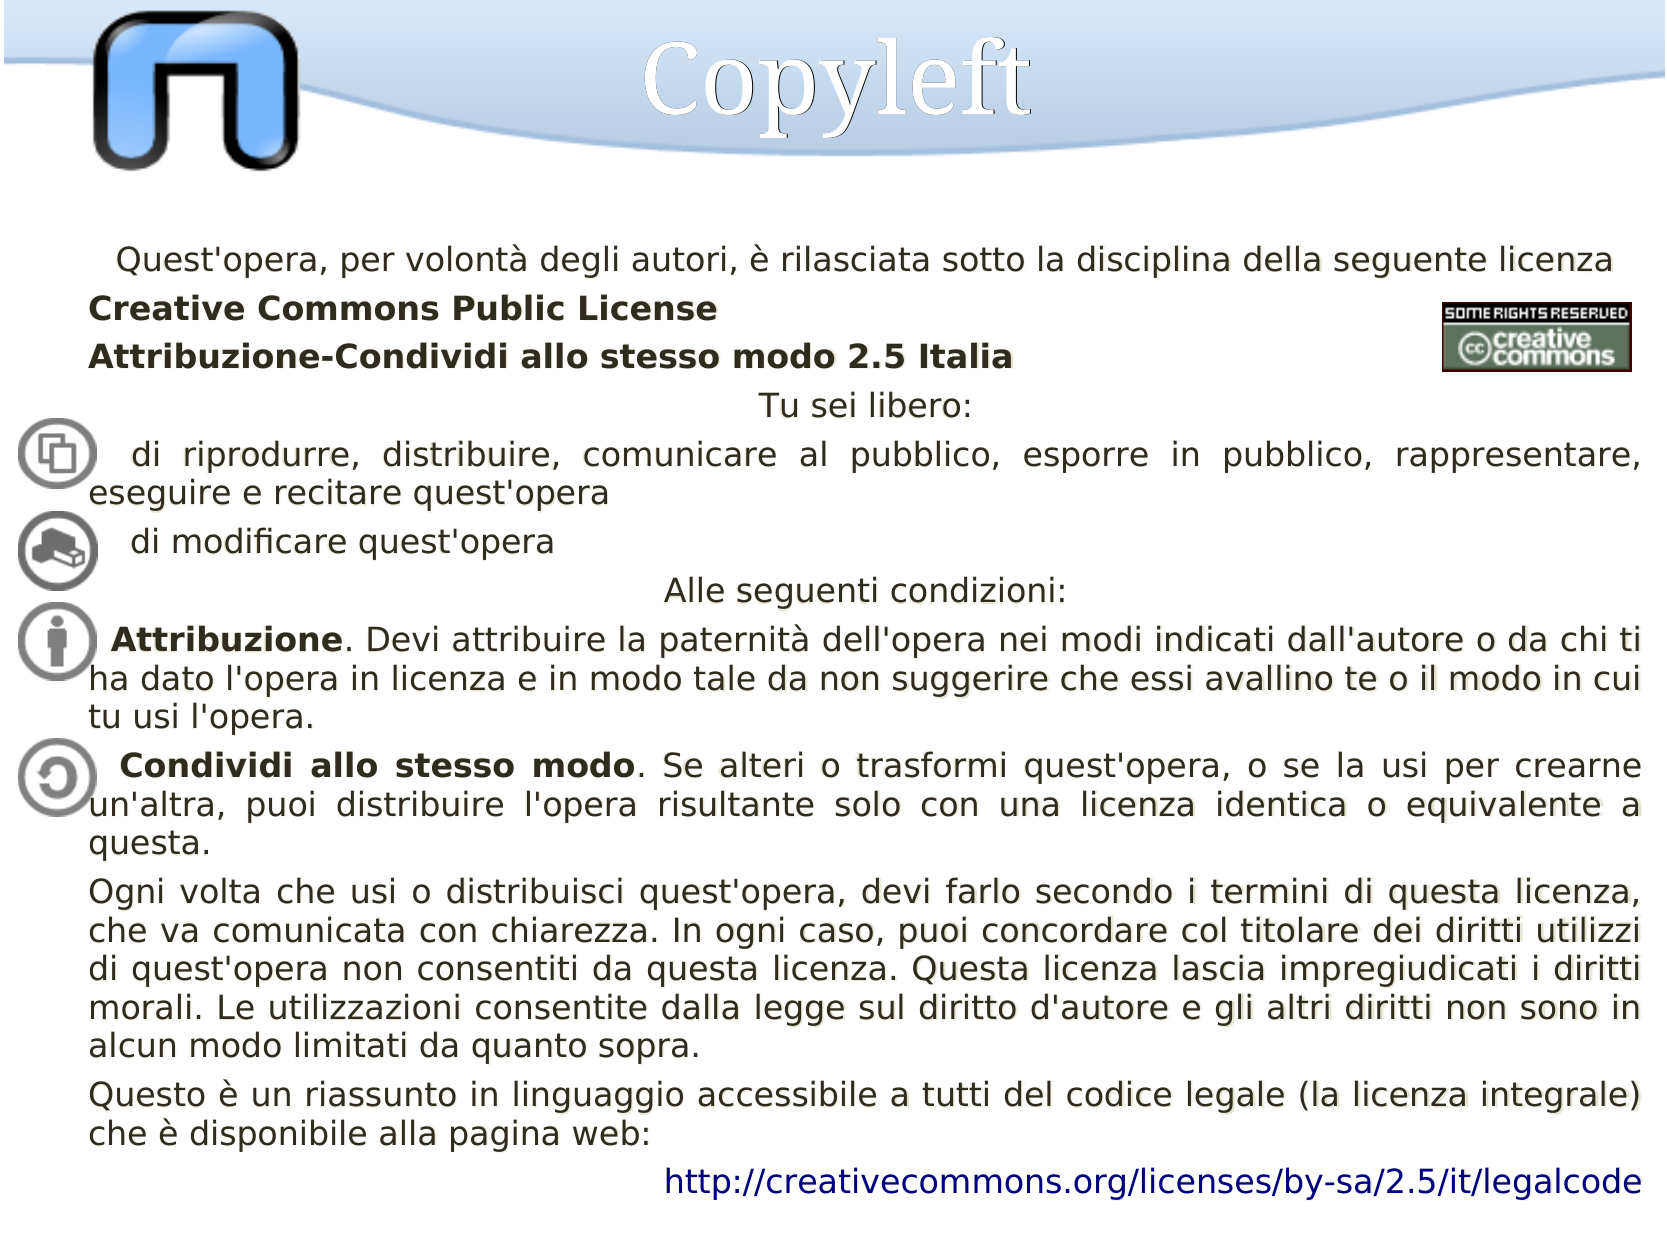

Copyleft
 Copyleft
 Copyleft
# Quest'opera, per volontà degli autori, è rilasciata sotto la disciplina della seguente licenza
Creative Commons Public License
Attribuzione-Condividi allo stesso modo 2.5 Italia
Tu sei libero:
 di riprodurre, distribuire, comunicare al pubblico, esporre in pubblico, rappresentare, eseguire e recitare quest'opera
 di modificare quest'opera
Alle seguenti condizioni:
 Attribuzione. Devi attribuire la paternità dell'opera nei modi indicati dall'autore o da chi ti ha dato l'opera in licenza e in modo tale da non suggerire che essi avallino te o il modo in cui tu usi l'opera.
 Condividi allo stesso modo. Se alteri o trasformi quest'opera, o se la usi per crearne un'altra, puoi distribuire l'opera risultante solo con una licenza identica o equivalente a questa.
Ogni volta che usi o distribuisci quest'opera, devi farlo secondo i termini di questa licenza, che va comunicata con chiarezza. In ogni caso, puoi concordare col titolare dei diritti utilizzi di quest'opera non consentiti da questa licenza. Questa licenza lascia impregiudicati i diritti morali. Le utilizzazioni consentite dalla legge sul diritto d'autore e gli altri diritti non sono in alcun modo limitati da quanto sopra.
Questo è un riassunto in linguaggio accessibile a tutti del codice legale (la licenza integrale) che è disponibile alla pagina web:
http://creativecommons.org/licenses/by-sa/2.5/it/legalcode